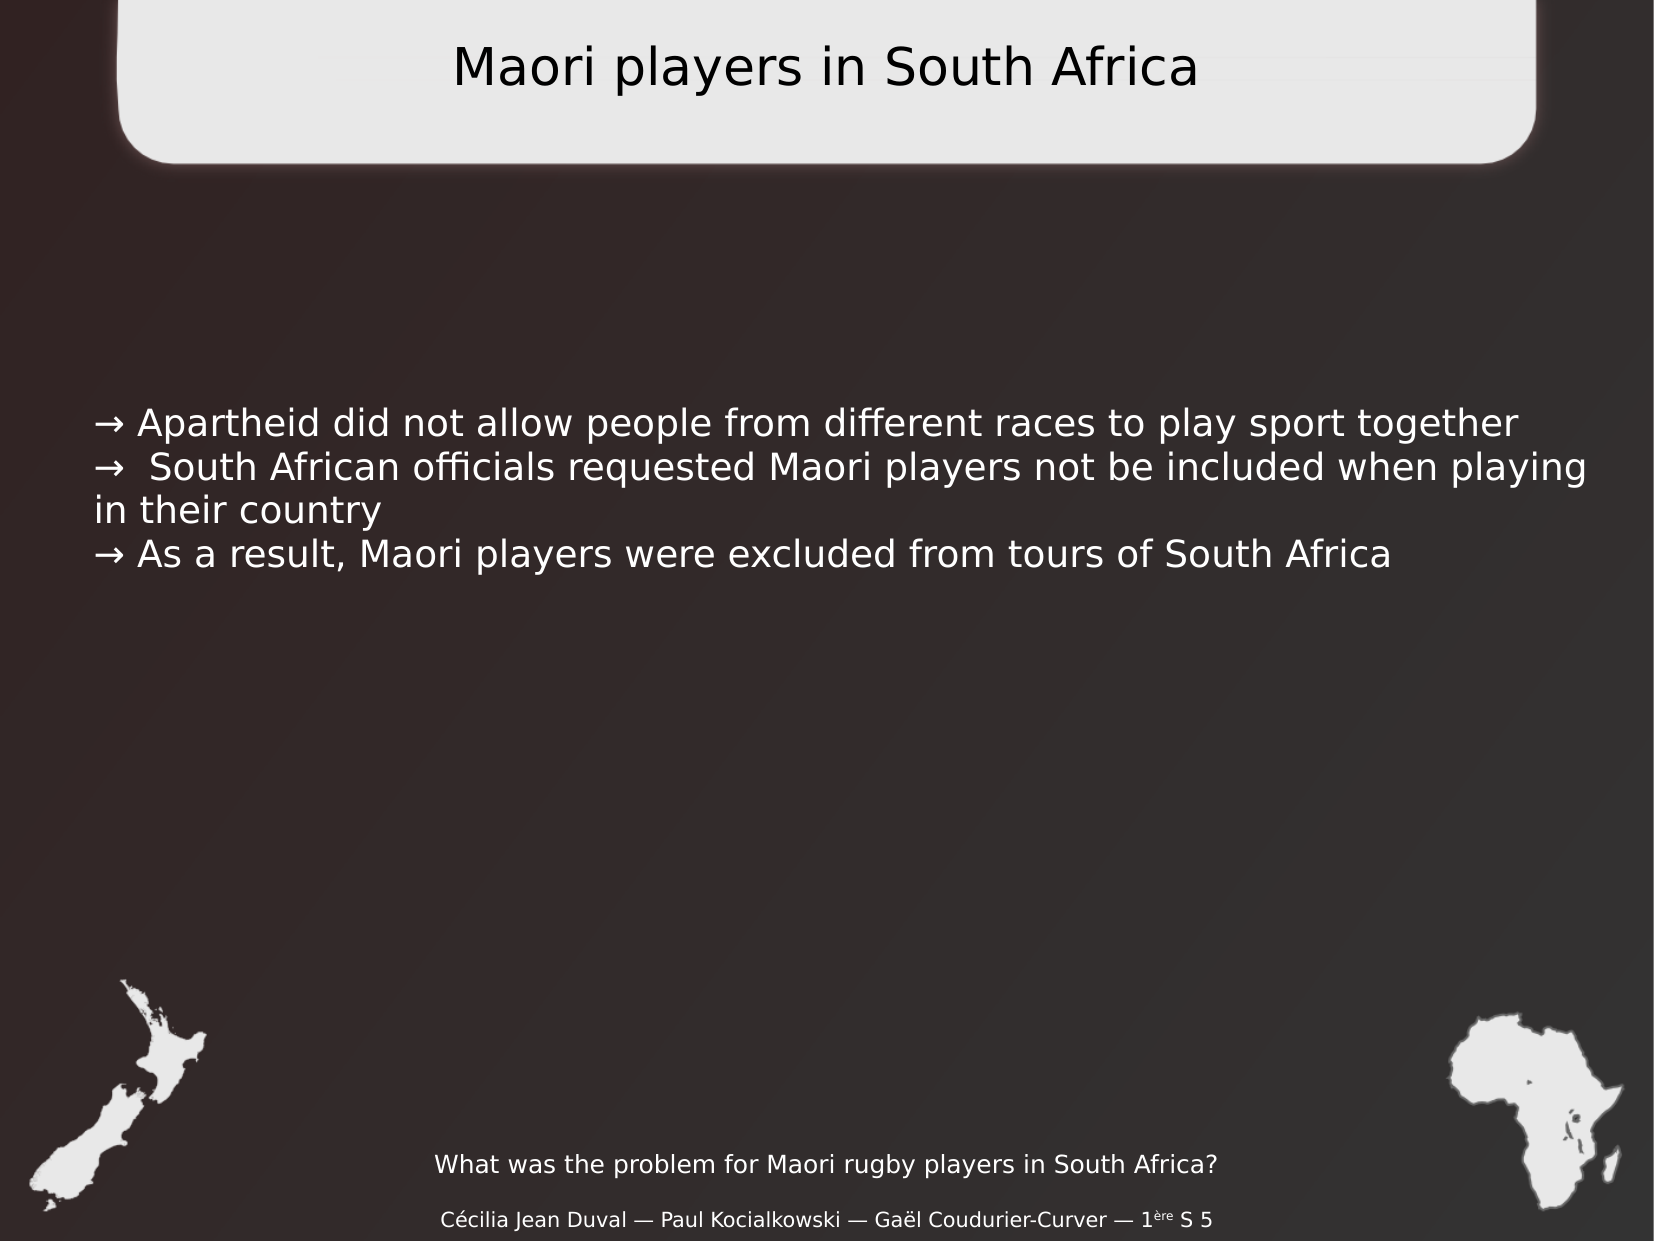

Maori players in South Africa
→ Apartheid did not allow people from different races to play sport together
→ South African officials requested Maori players not be included when playing in their country
→ As a result, Maori players were excluded from tours of South Africa
What was the problem for Maori rugby players in South Africa?
Cécilia Jean Duval — Paul Kocialkowski — Gaël Coudurier-Curver — 1ère S 5